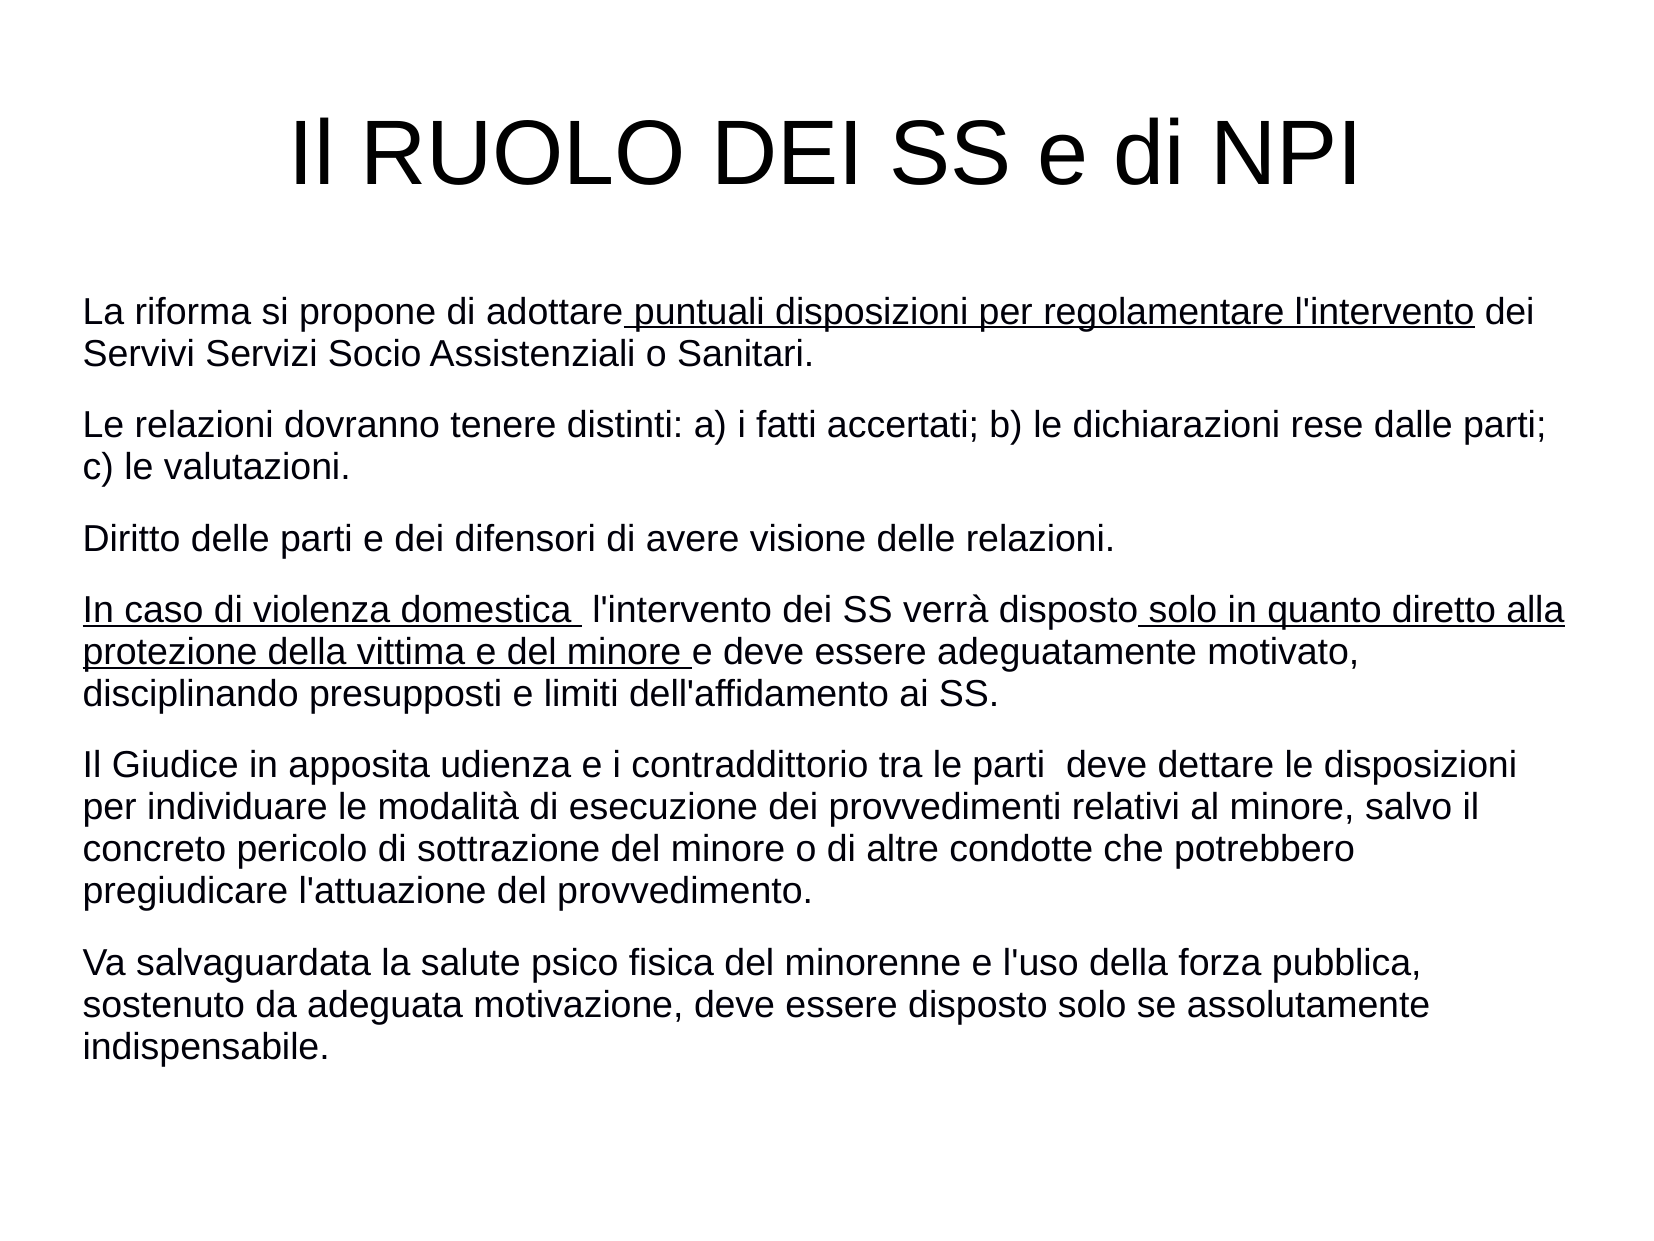

# Il RUOLO DEI SS e di NPI
La riforma si propone di adottare puntuali disposizioni per regolamentare l'intervento dei Servivi Servizi Socio Assistenziali o Sanitari.
Le relazioni dovranno tenere distinti: a) i fatti accertati; b) le dichiarazioni rese dalle parti; c) le valutazioni.
Diritto delle parti e dei difensori di avere visione delle relazioni.
In caso di violenza domestica l'intervento dei SS verrà disposto solo in quanto diretto alla protezione della vittima e del minore e deve essere adeguatamente motivato, disciplinando presupposti e limiti dell'affidamento ai SS.
Il Giudice in apposita udienza e i contraddittorio tra le parti deve dettare le disposizioni per individuare le modalità di esecuzione dei provvedimenti relativi al minore, salvo il concreto pericolo di sottrazione del minore o di altre condotte che potrebbero pregiudicare l'attuazione del provvedimento.
Va salvaguardata la salute psico fisica del minorenne e l'uso della forza pubblica, sostenuto da adeguata motivazione, deve essere disposto solo se assolutamente indispensabile.